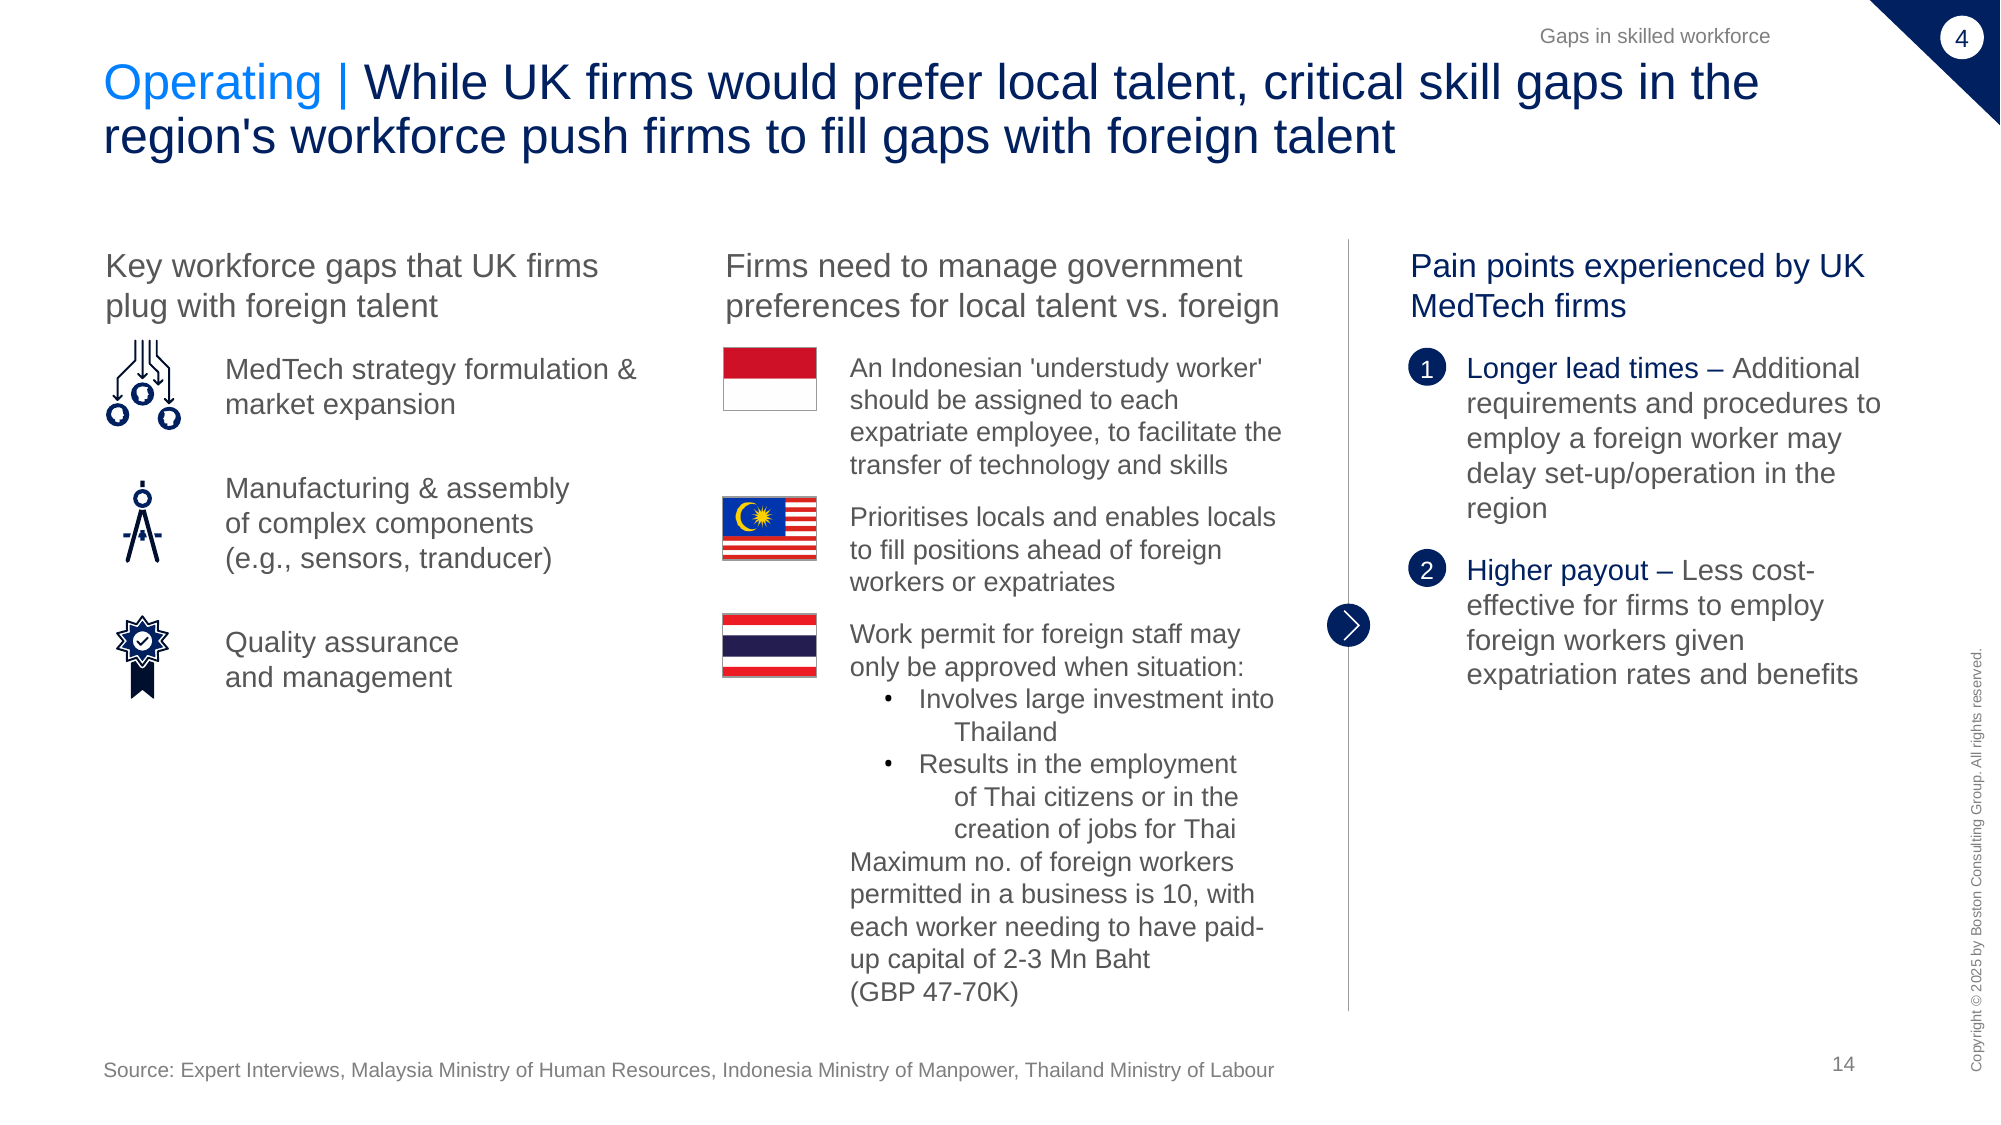

Gaps in skilled workforce
4
# Operating | While UK firms would prefer local talent, critical skill gaps in the region's workforce push firms to fill gaps with foreign talent
Pain points experienced by UK MedTech firms
Key workforce gaps that UK firms plug with foreign talent
Firms need to manage government preferences for local talent vs. foreign
MedTech strategy formulation & market expansion
An Indonesian 'understudy worker' should be assigned to each expatriate employee, to facilitate the transfer of technology and skills
1
Longer lead times – Additional requirements and procedures to employ a foreign worker may delay set-up/operation in the region
Manufacturing & assembly
of complex components
(e.g., sensors, tranducer)
Prioritises locals and enables locals to fill positions ahead of foreign workers or expatriates
2
Higher payout – Less cost- effective for firms to employ foreign workers given expatriation rates and benefits
Work permit for foreign staff may only be approved when situation:
Involves large investment into Thailand
Results in the employment of Thai citizens or in the creation of jobs for Thai
Maximum no. of foreign workers permitted in a business is 10, with each worker needing to have paid-up capital of 2-3 Mn Baht
(GBP 47-70K)
Quality assurance
and management
Source: Expert Interviews, Malaysia Ministry of Human Resources, Indonesia Ministry of Manpower, Thailand Ministry of Labour